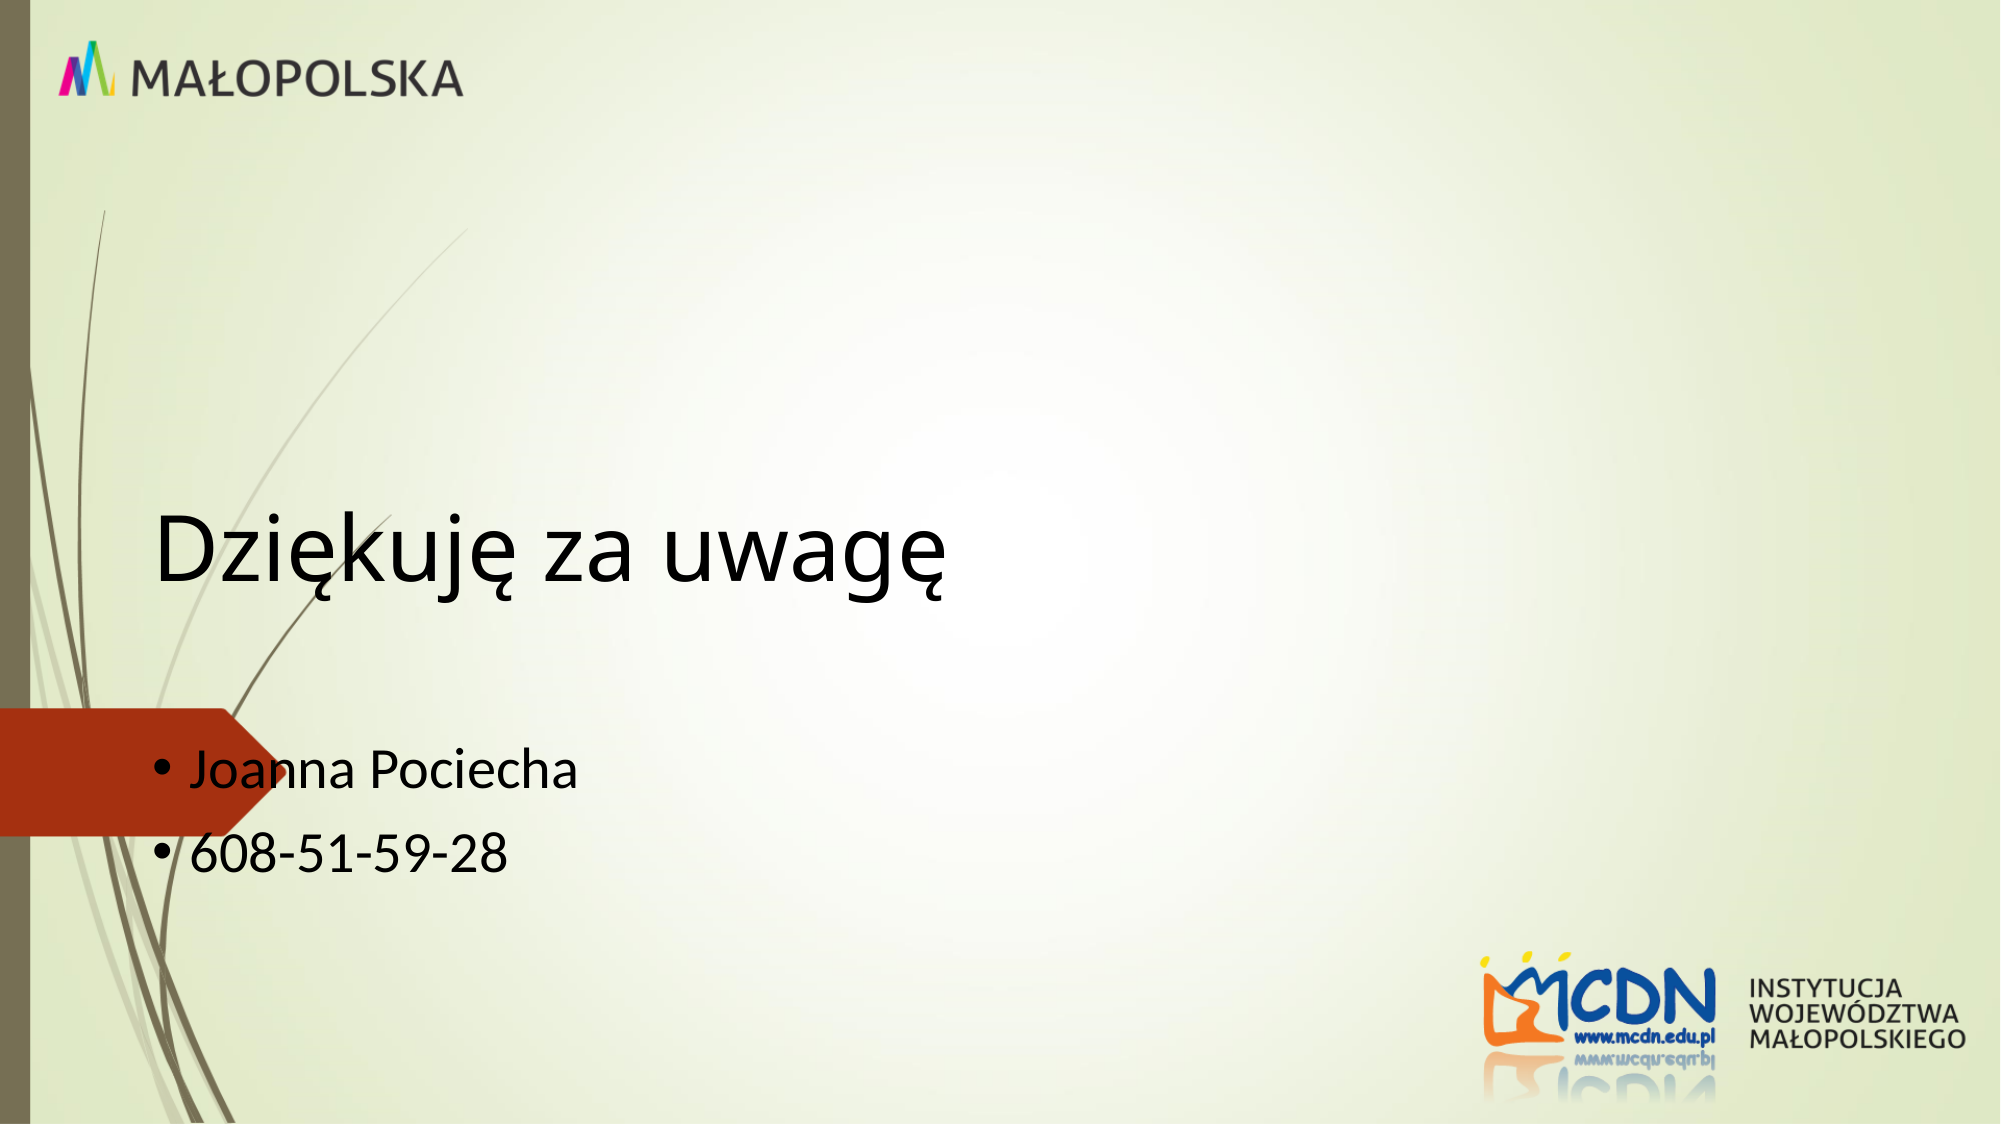

# Dziękuję za uwagę
Joanna Pociecha
608-51-59-28